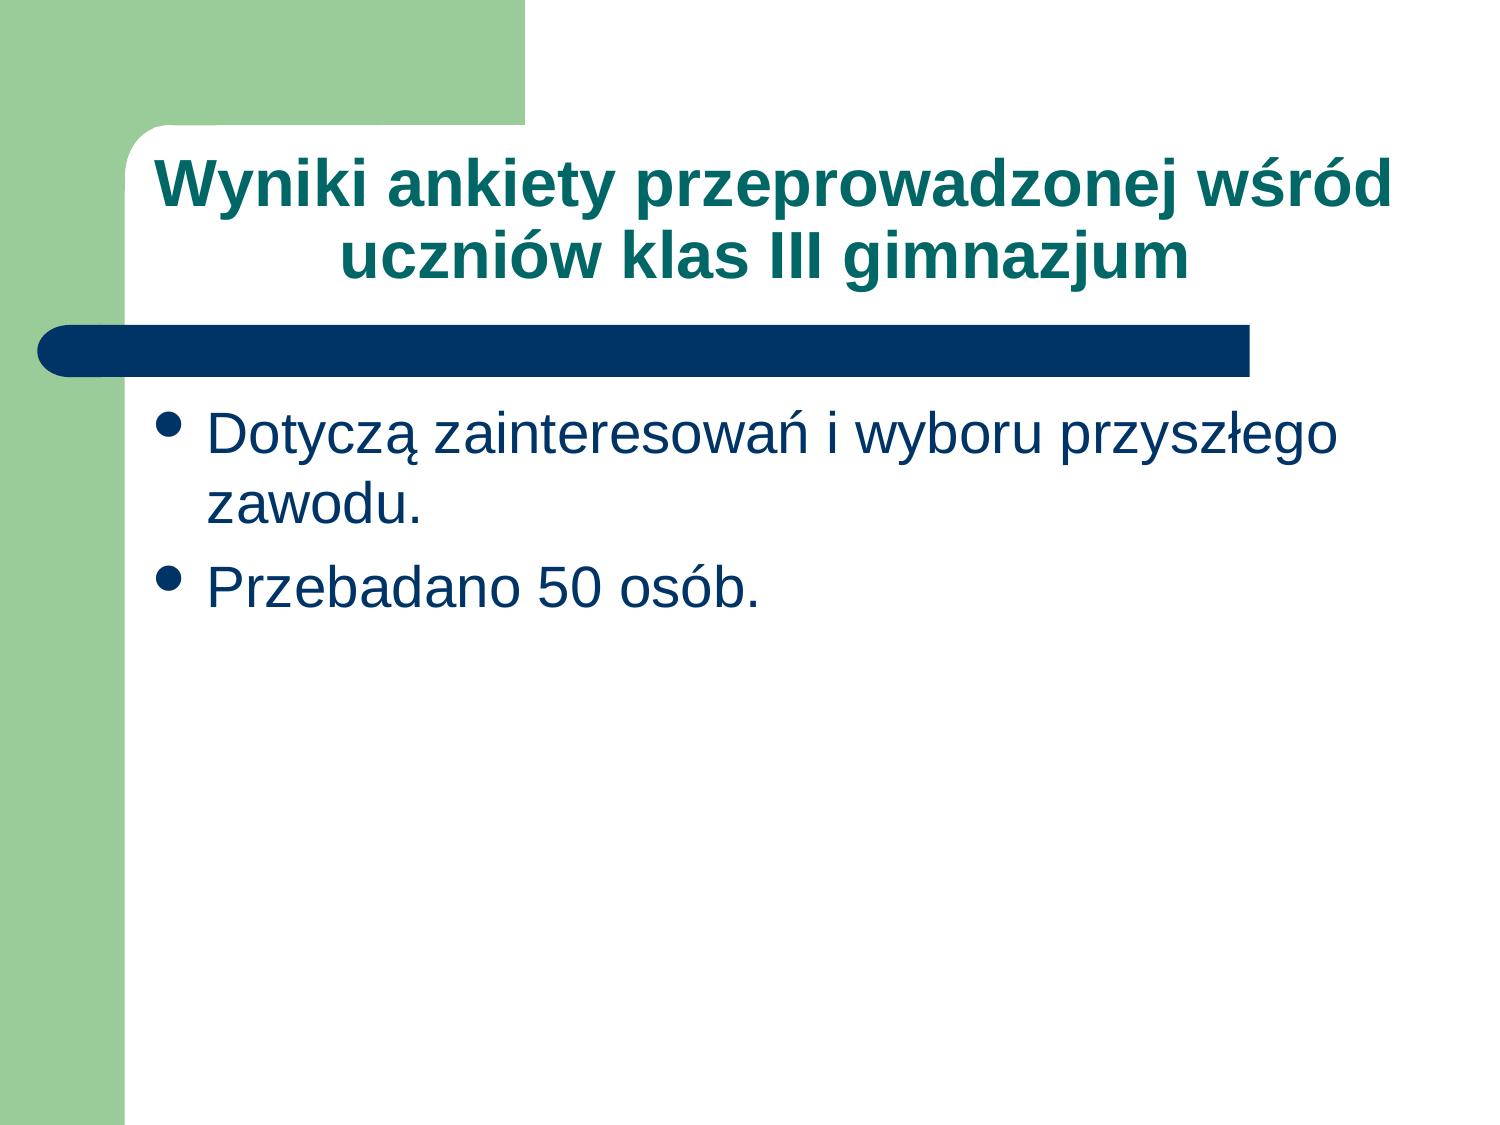

Wyniki ankiety przeprowadzonej wśród uczniów klas III gimnazjum
# Dotyczą zainteresowań i wyboru przyszłego zawodu.
Przebadano 50 osób.